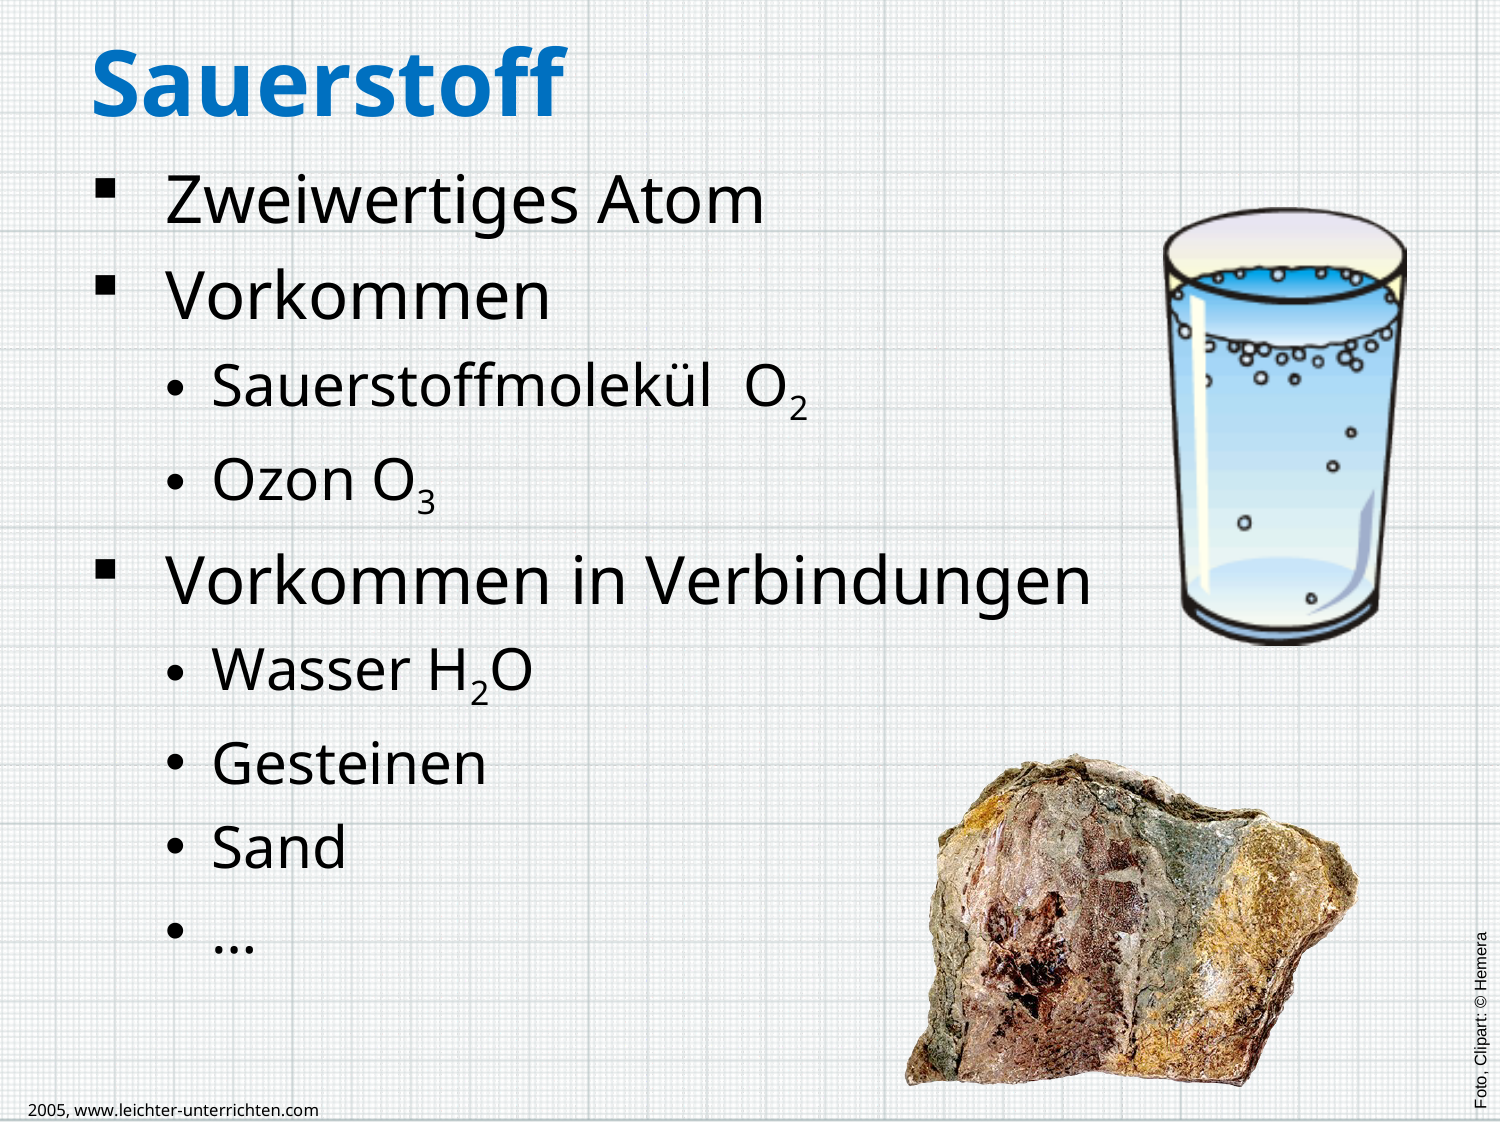

# Sauerstoff
Zweiwertiges Atom
Vorkommen
Sauerstoffmolekül O2
Ozon O3
Vorkommen in Verbindungen
Wasser H2O
Gesteinen
Sand
…
Foto, Clipart: © Hemera